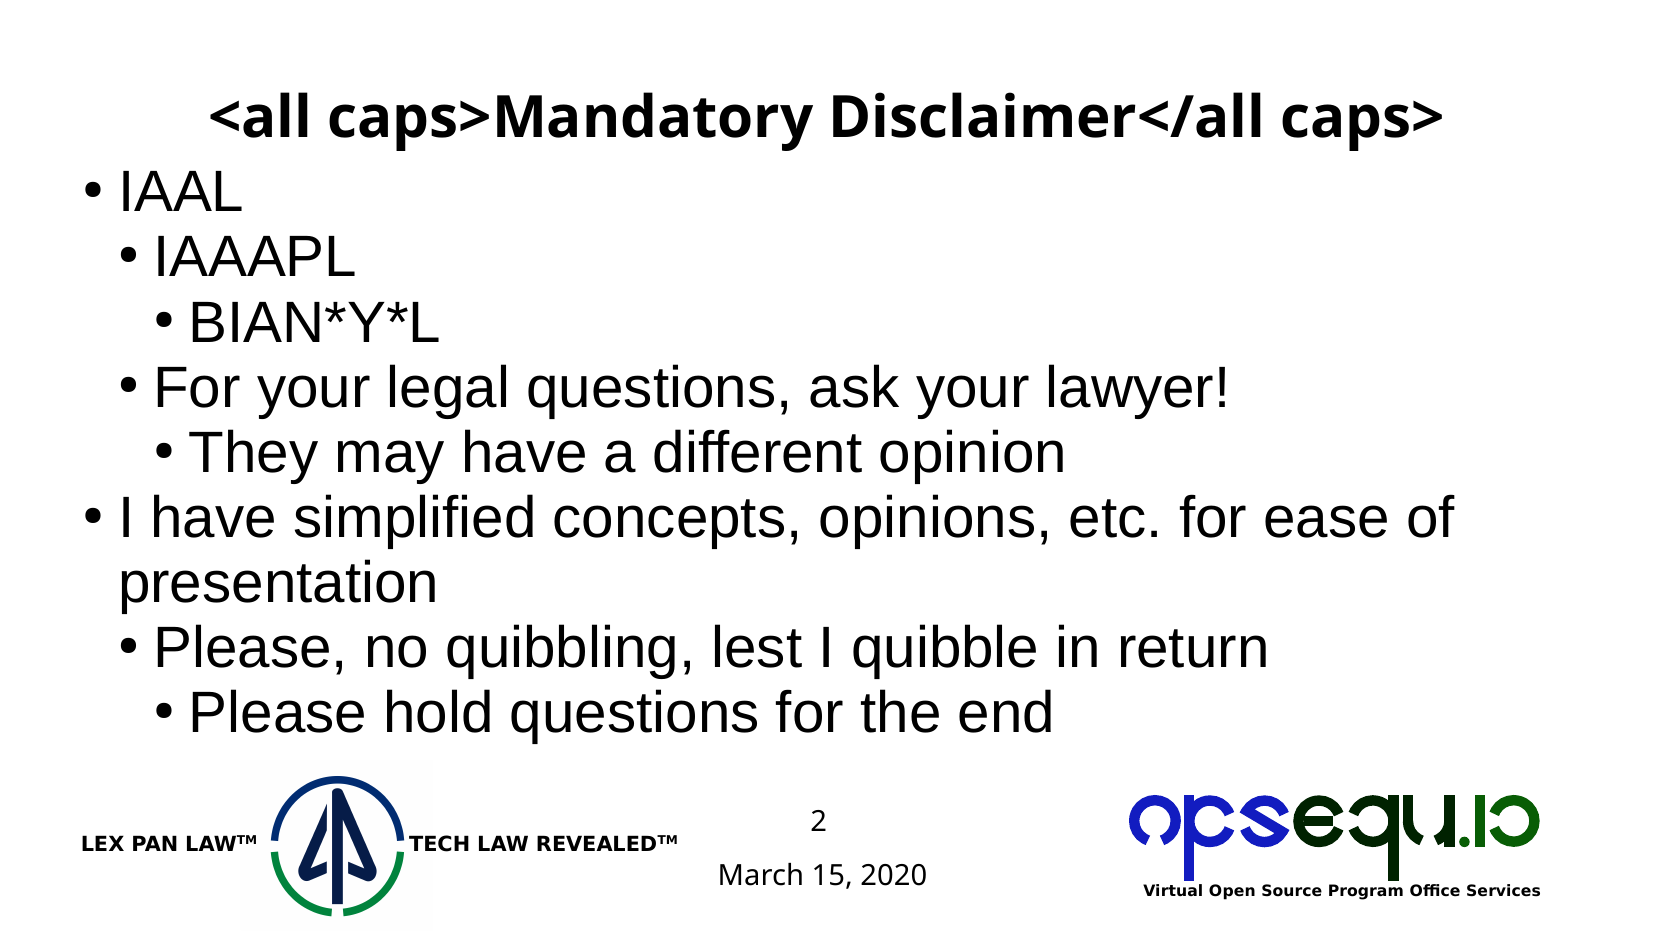

# <all caps>Mandatory Disclaimer</all caps>
IAAL
IAAAPL
BIAN*Y*L
For your legal questions, ask your lawyer!
They may have a different opinion
I have simplified concepts, opinions, etc. for ease of presentation
Please, no quibbling, lest I quibble in return
Please hold questions for the end
2
March 15, 2020